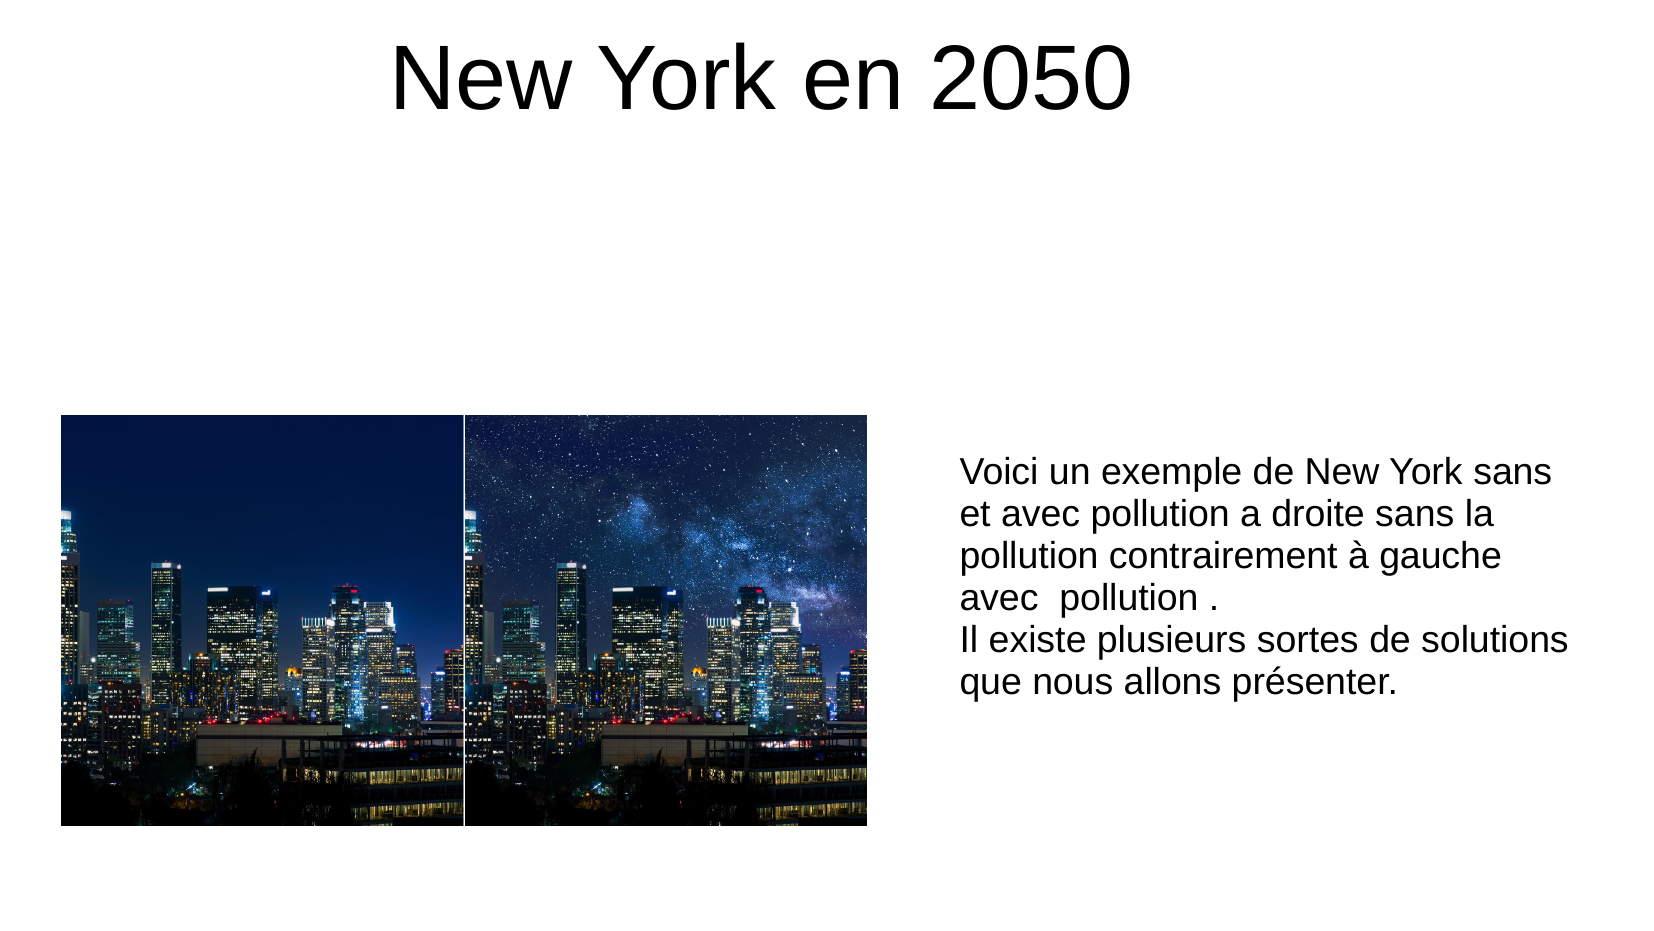

# New York en 2050
Voici un exemple de New York sans et avec pollution a droite sans la pollution contrairement à gauche avec pollution .
Il existe plusieurs sortes de solutions que nous allons présenter.